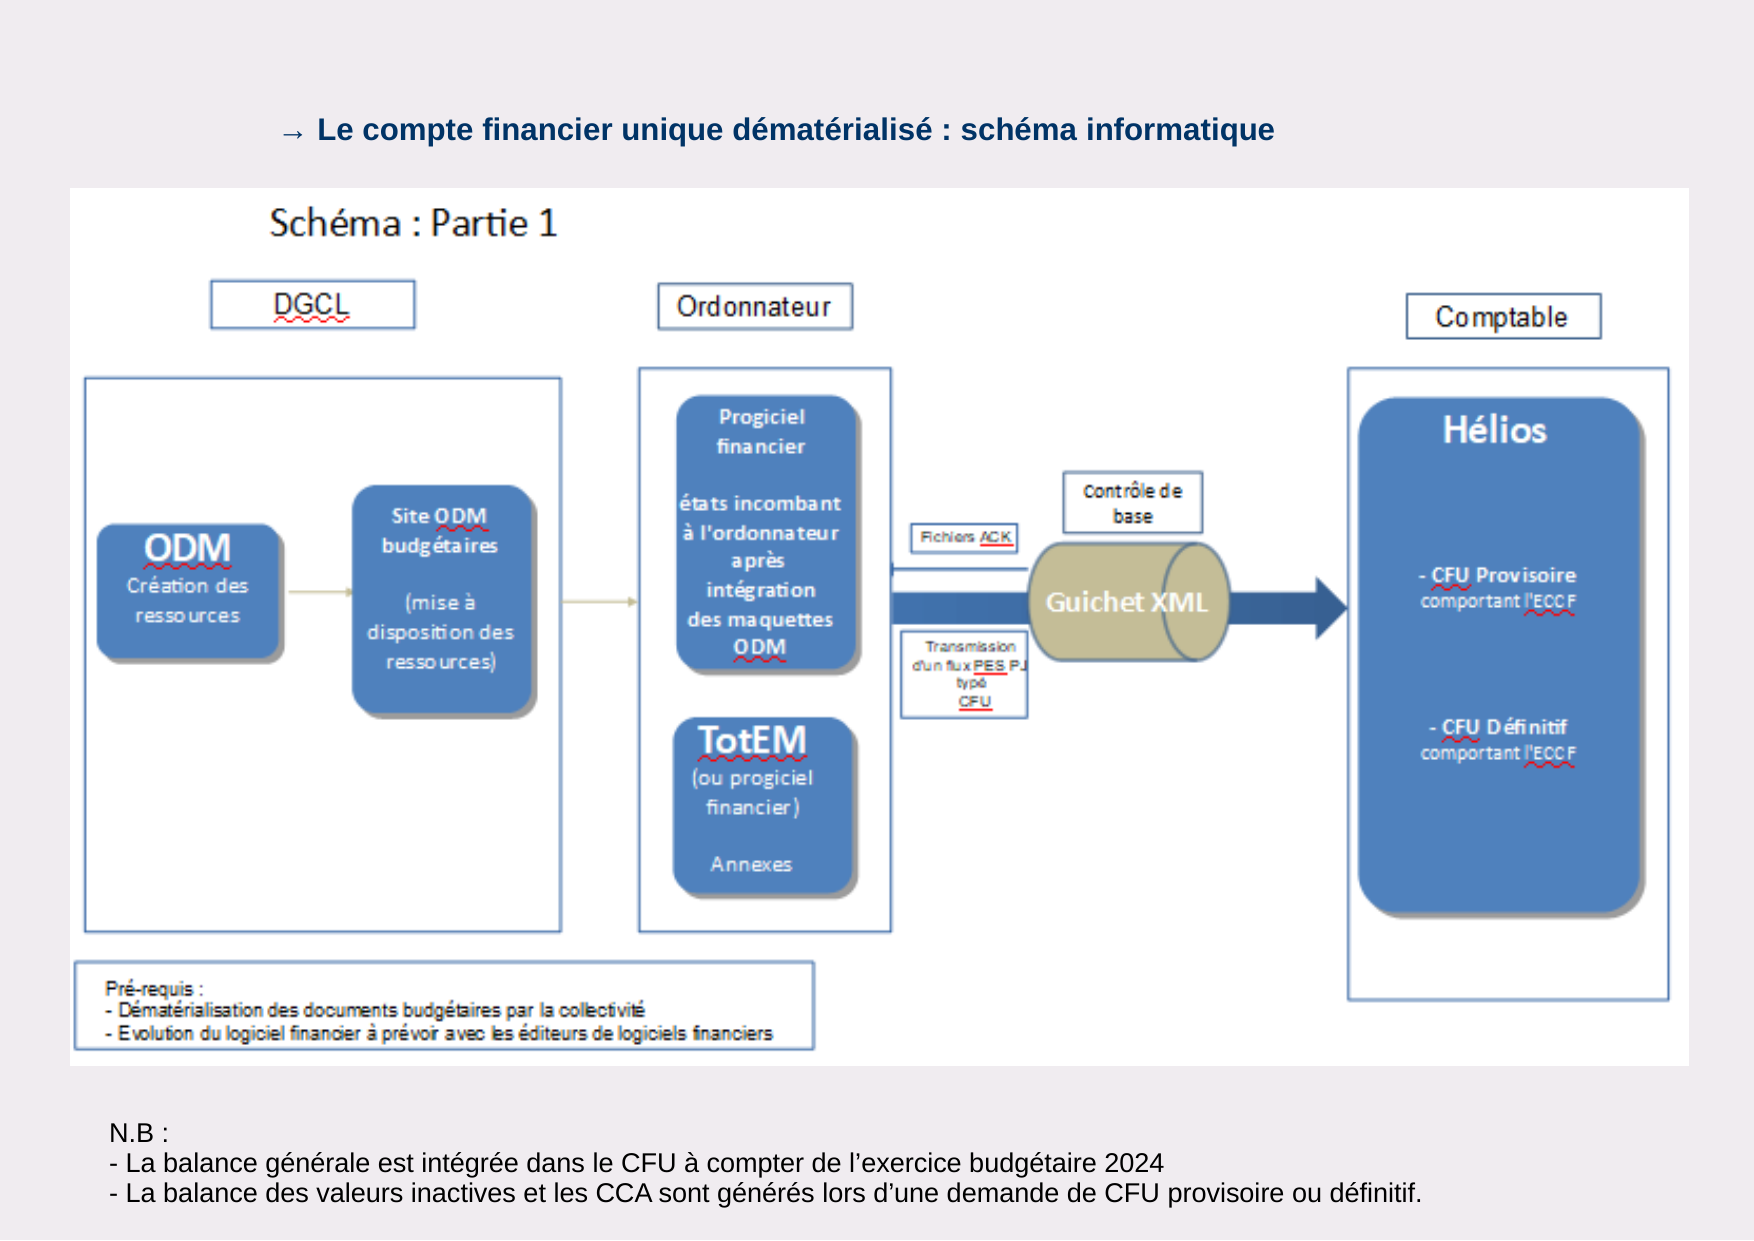

# → Le compte financier unique dématérialisé : schéma informatique
N.B :
- La balance générale est intégrée dans le CFU à compter de l’exercice budgétaire 2024
- La balance des valeurs inactives et les CCA sont générés lors d’une demande de CFU provisoire ou définitif.